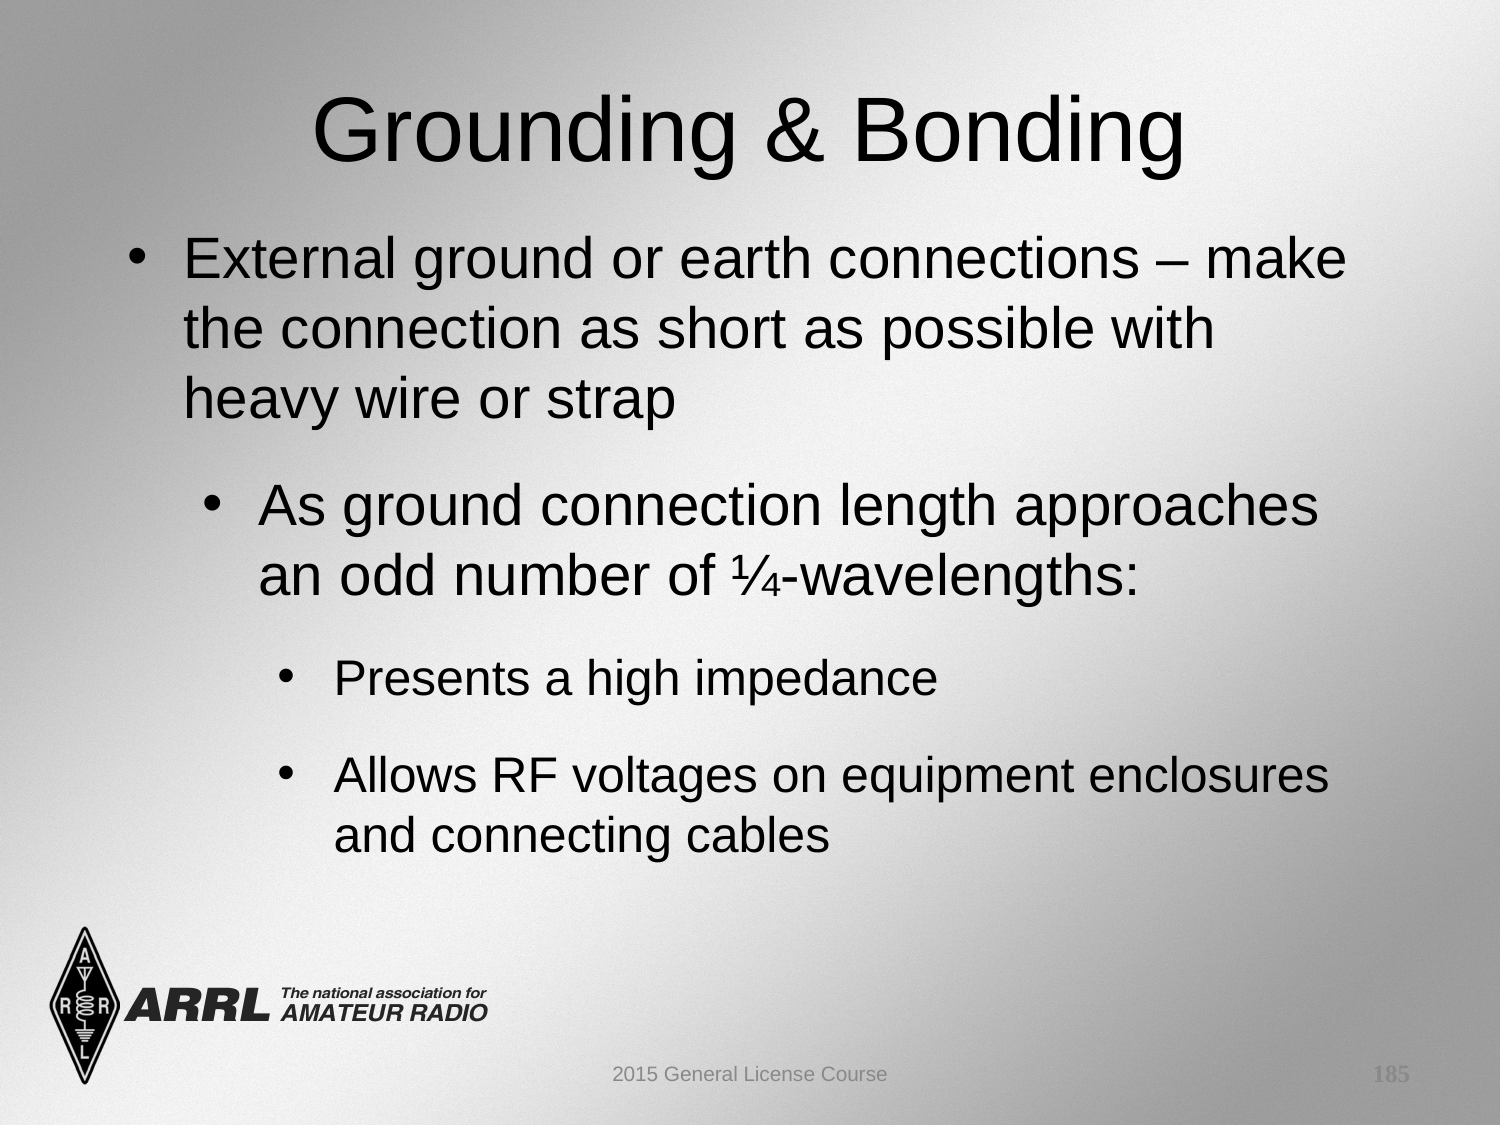

Grounding & Bonding
External ground or earth connections – make the connection as short as possible with heavy wire or strap
As ground connection length approaches an odd number of ¼-wavelengths:
Presents a high impedance
Allows RF voltages on equipment enclosures and connecting cables
2015 General License Course